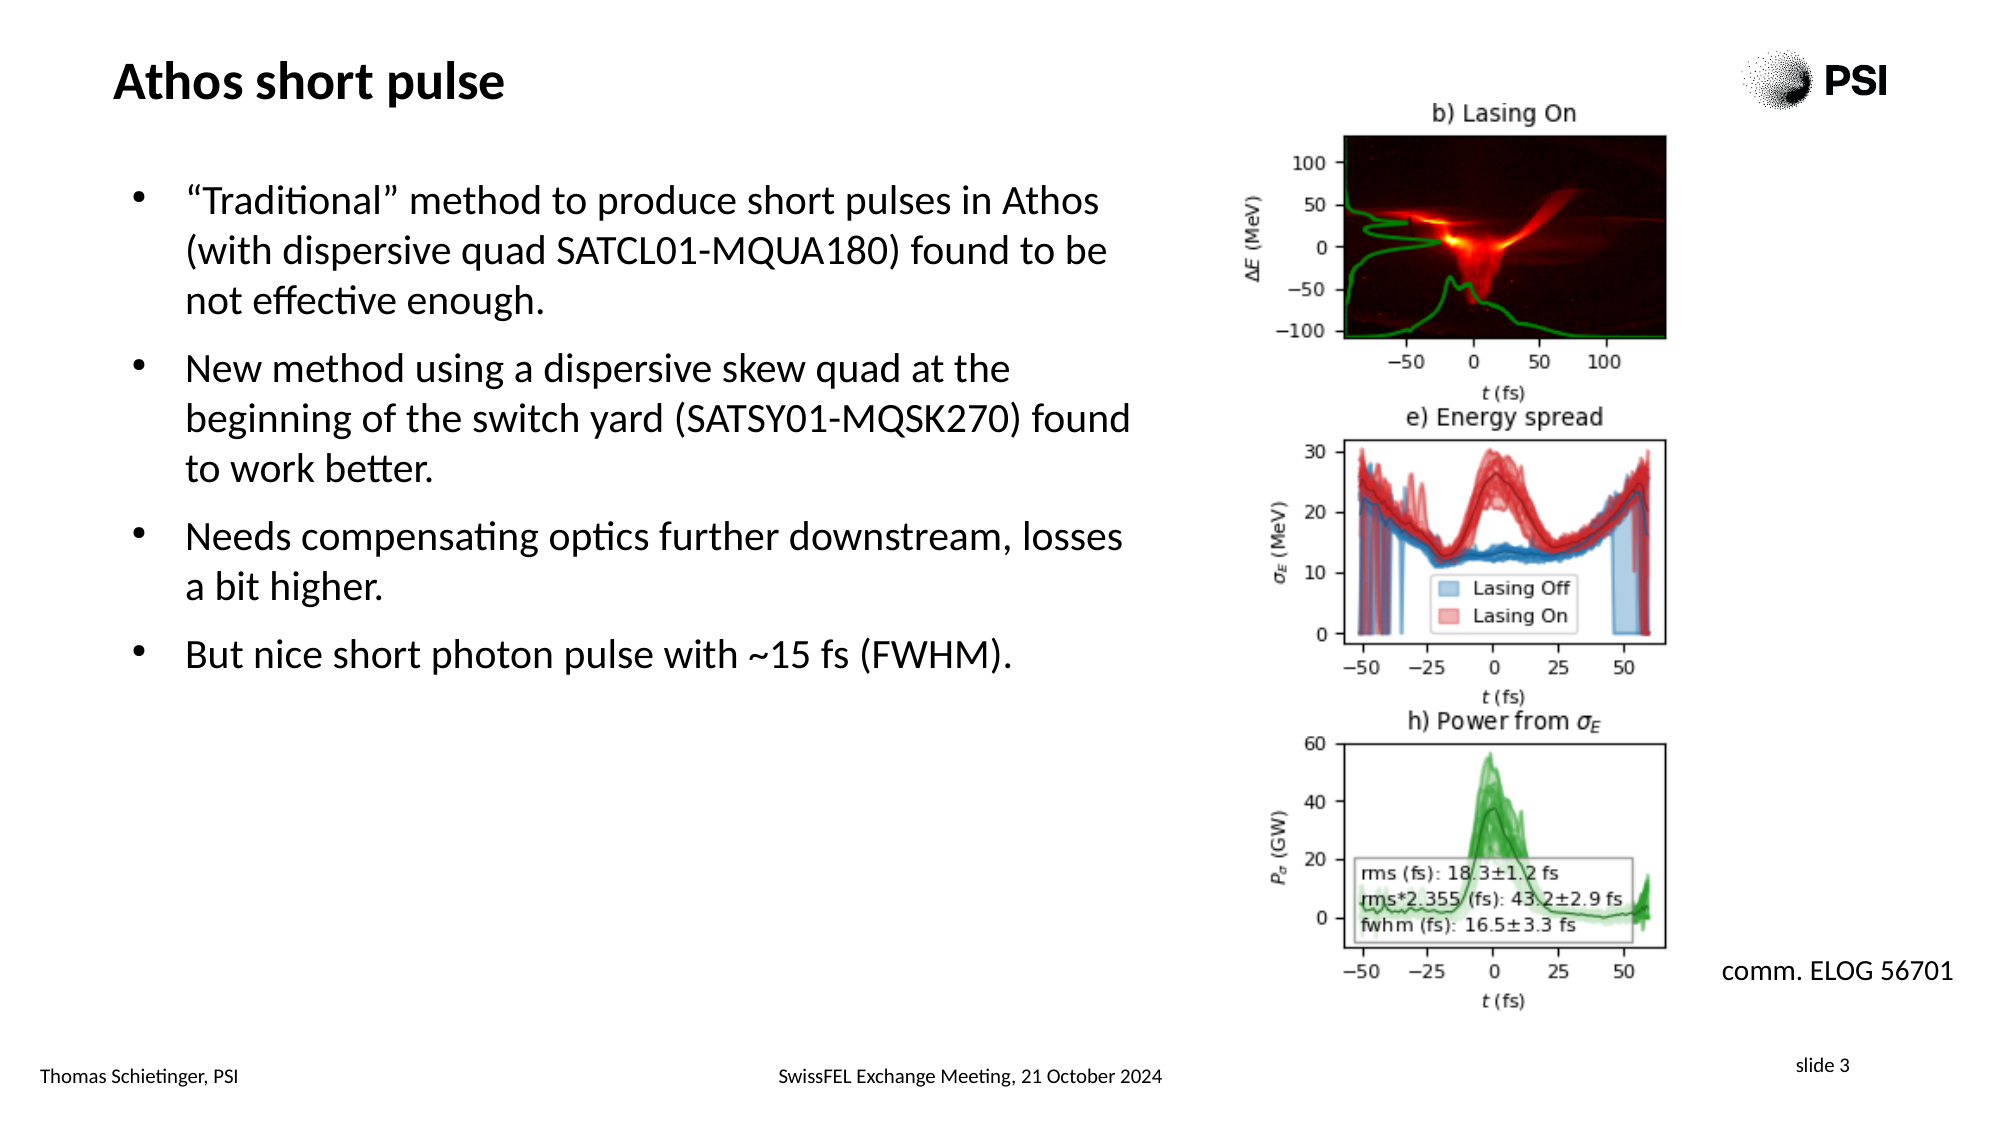

Athos short pulse
# “Traditional” method to produce short pulses in Athos (with dispersive quad SATCL01-MQUA180) found to be not effective enough.
New method using a dispersive skew quad at the beginning of the switch yard (SATSY01-MQSK270) found to work better.
Needs compensating optics further downstream, losses a bit higher.
But nice short photon pulse with ~15 fs (FWHM).
comm. ELOG 56701
3
PSI Center for Accelerator Science and Engineering